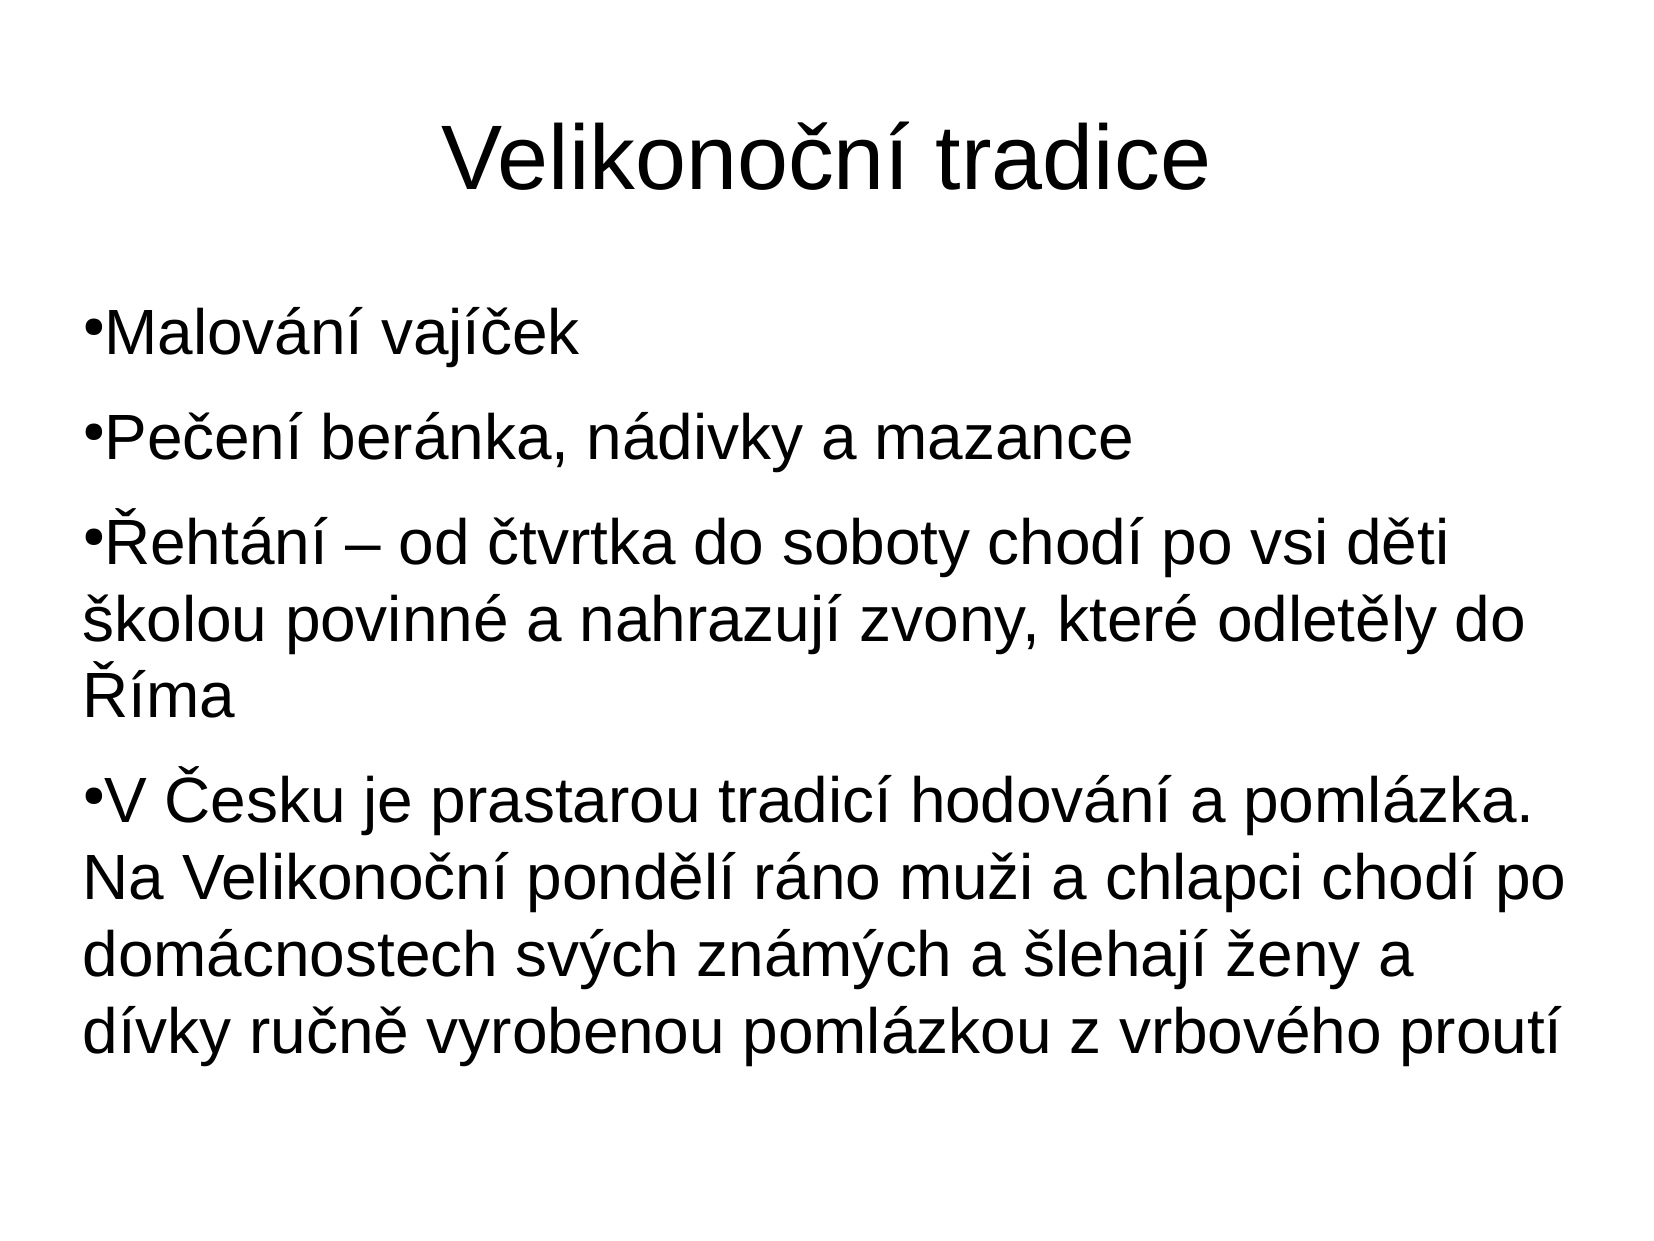

# Velikonoční tradice
Malování vajíček
Pečení beránka, nádivky a mazance
Řehtání – od čtvrtka do soboty chodí po vsi děti školou povinné a nahrazují zvony, které odletěly do Říma
V Česku je prastarou tradicí hodování a pomlázka. Na Velikonoční pondělí ráno muži a chlapci chodí po domácnostech svých známých a šlehají ženy a dívky ručně vyrobenou pomlázkou z vrbového proutí